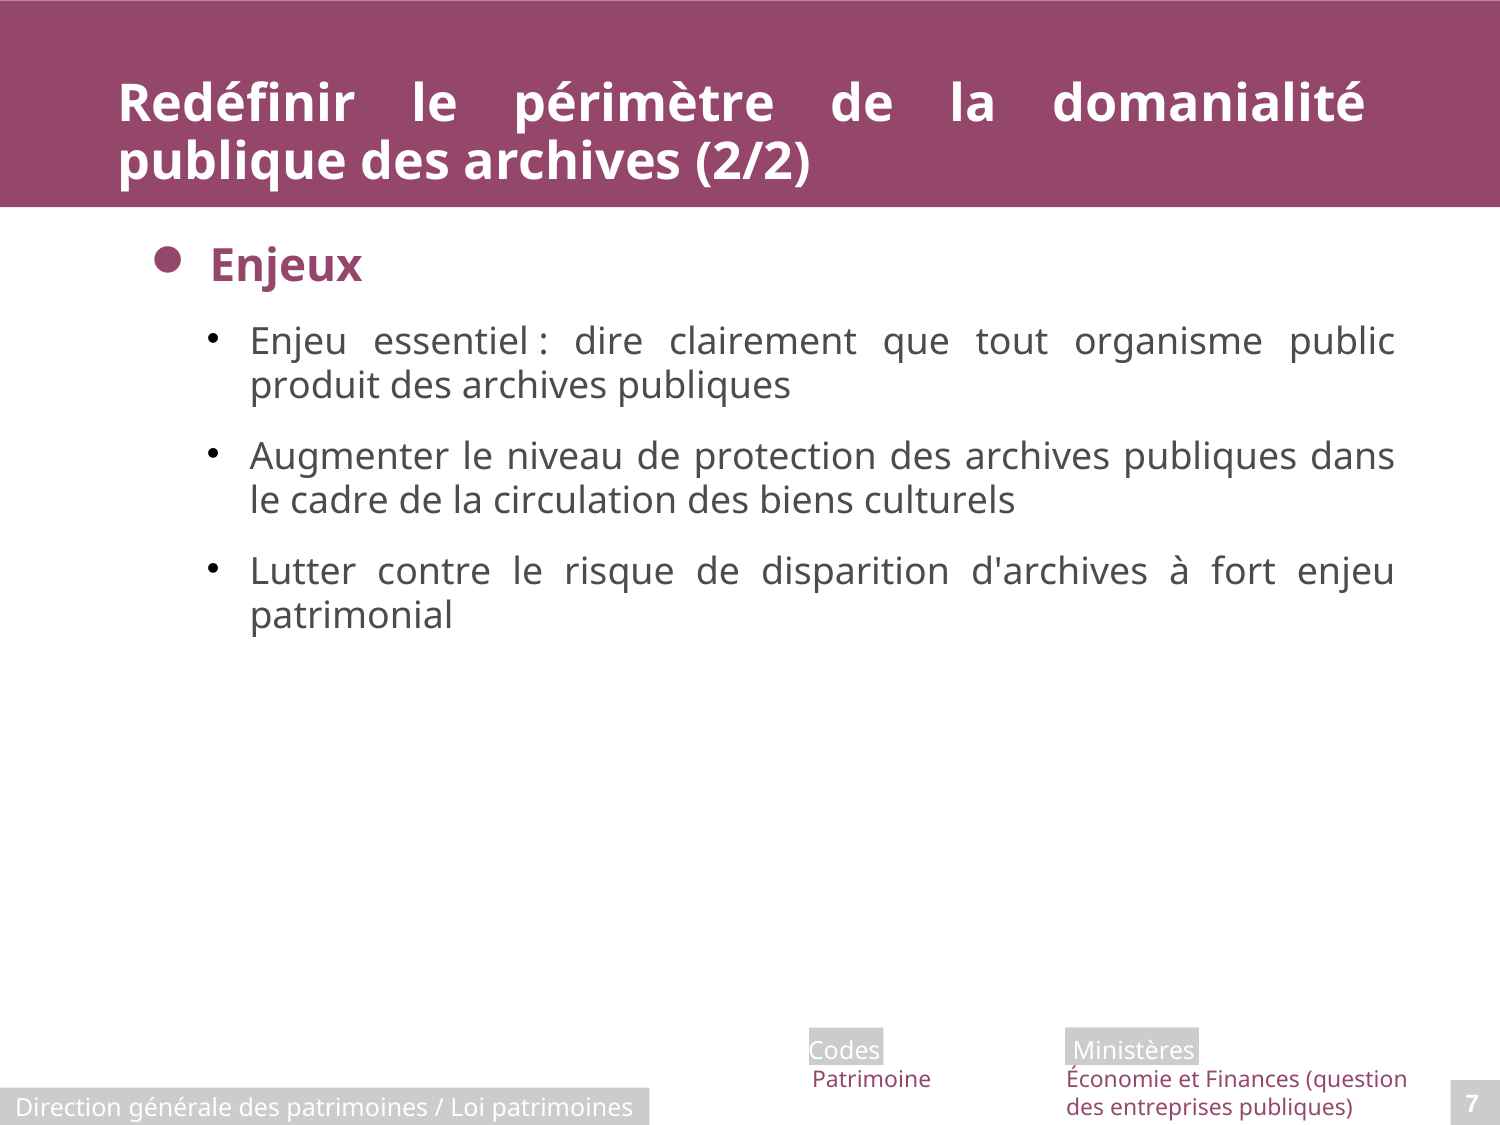

# Redéfinir le périmètre de la domanialité publique des archives (2/2)
Enjeux
Enjeu essentiel : dire clairement que tout organisme public produit des archives publiques
Augmenter le niveau de protection des archives publiques dans le cadre de la circulation des biens culturels
Lutter contre le risque de disparition d'archives à fort enjeu patrimonial
Codes
Ministères
Ministères
Ministères
Économie et Finances (question des entreprises publiques)
Patrimoine